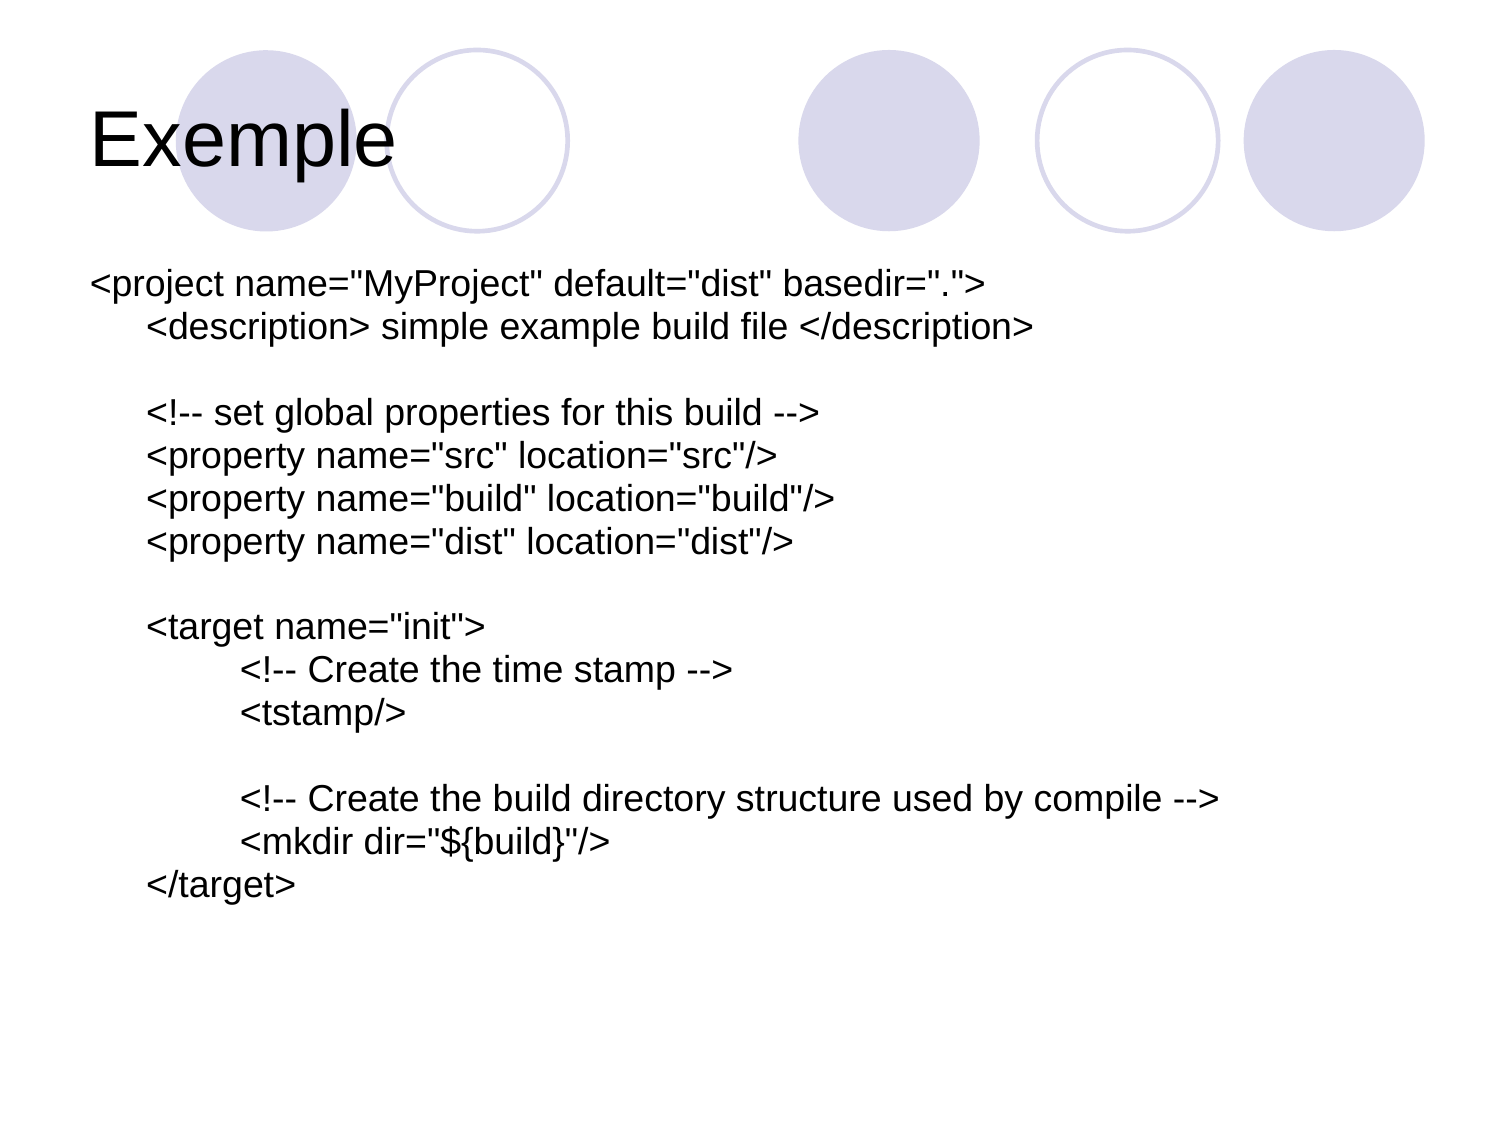

# Exemple
<project name="MyProject" default="dist" basedir=".">
	<description> simple example build file </description>
	<!-- set global properties for this build -->
	<property name="src" location="src"/>
	<property name="build" location="build"/>
	<property name="dist" location="dist"/>
	<target name="init">
		<!-- Create the time stamp -->
		<tstamp/>
		<!-- Create the build directory structure used by compile -->
		<mkdir dir="${build}"/>
	</target>